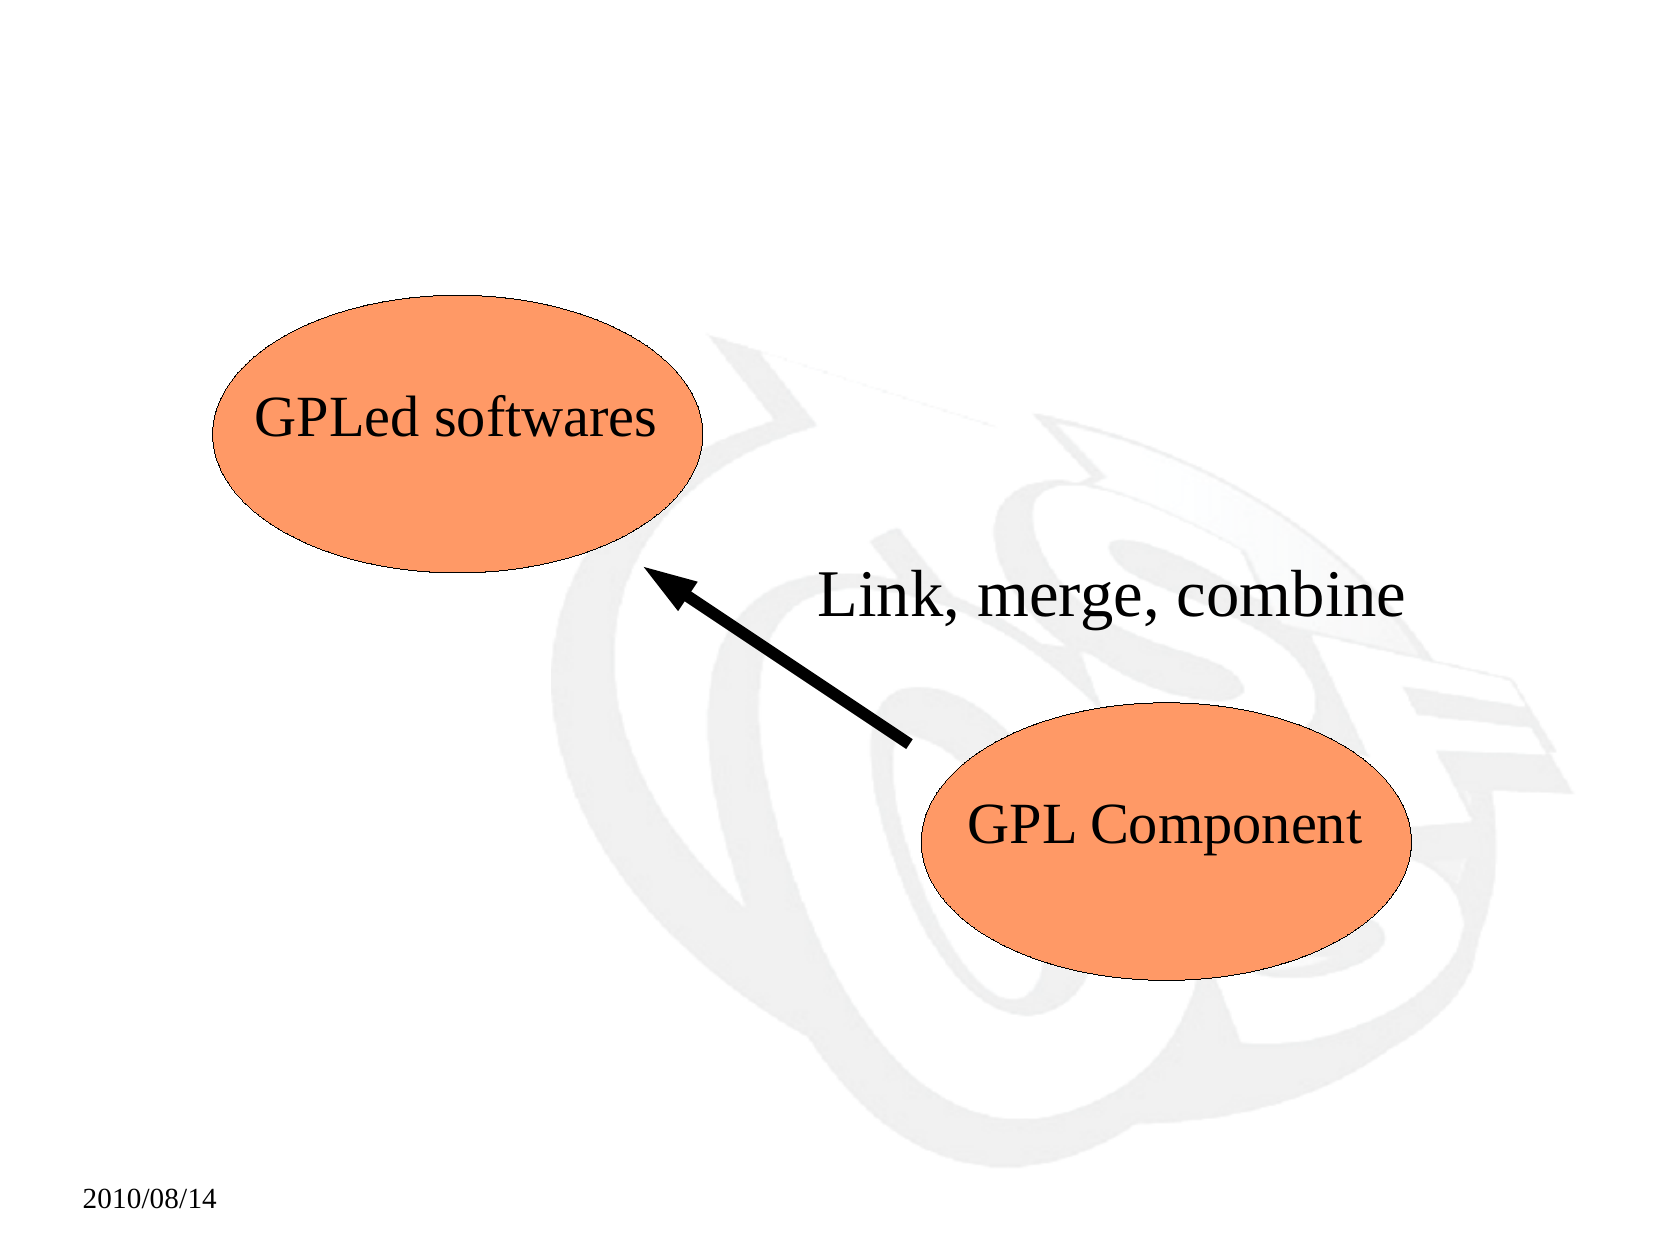

GPLed softwares
Link, merge, combine
GPL Component
2010/08/14